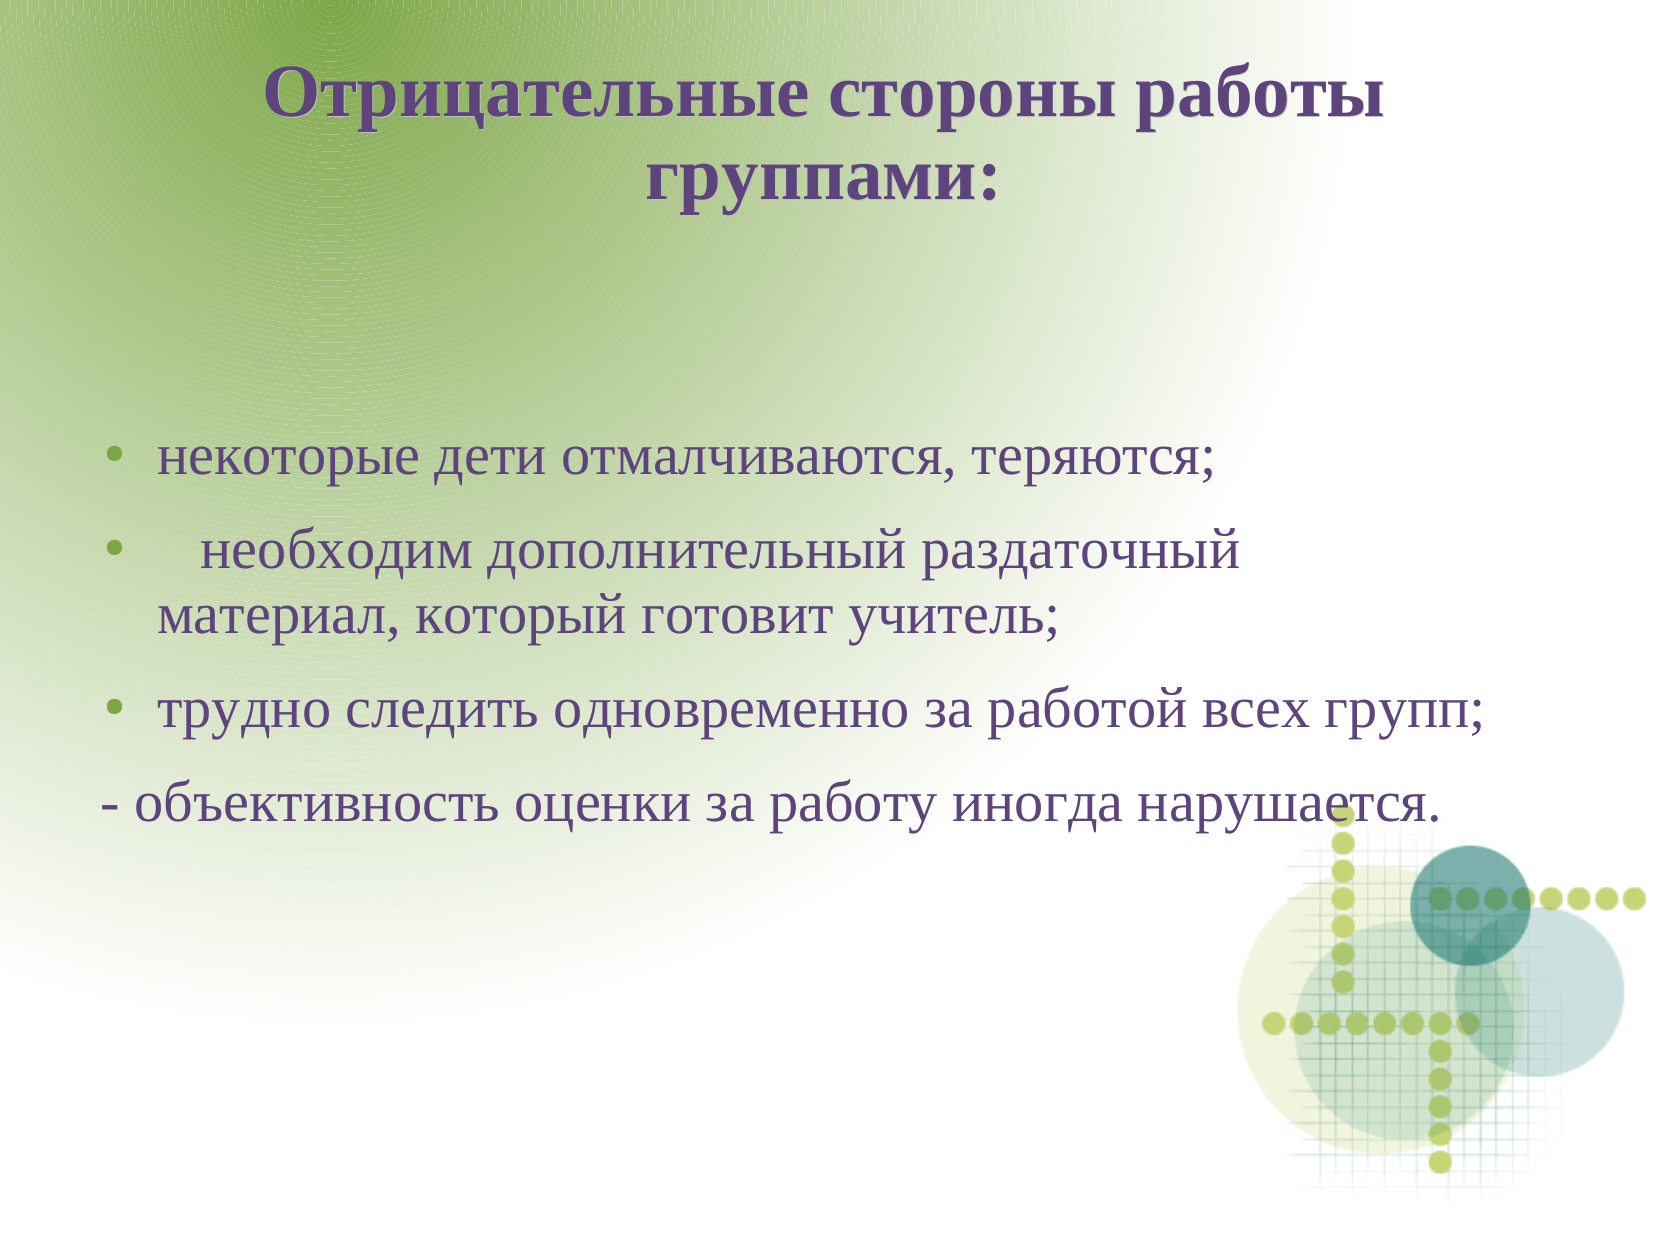

# Отрицательные стороны работы группами:
некоторые дети отмалчиваются, теряются;
 необходим дополнительный раздаточный материал, который готовит учитель;
трудно следить одновременно за работой всех групп;
 - объективность оценки за работу иногда нарушается.